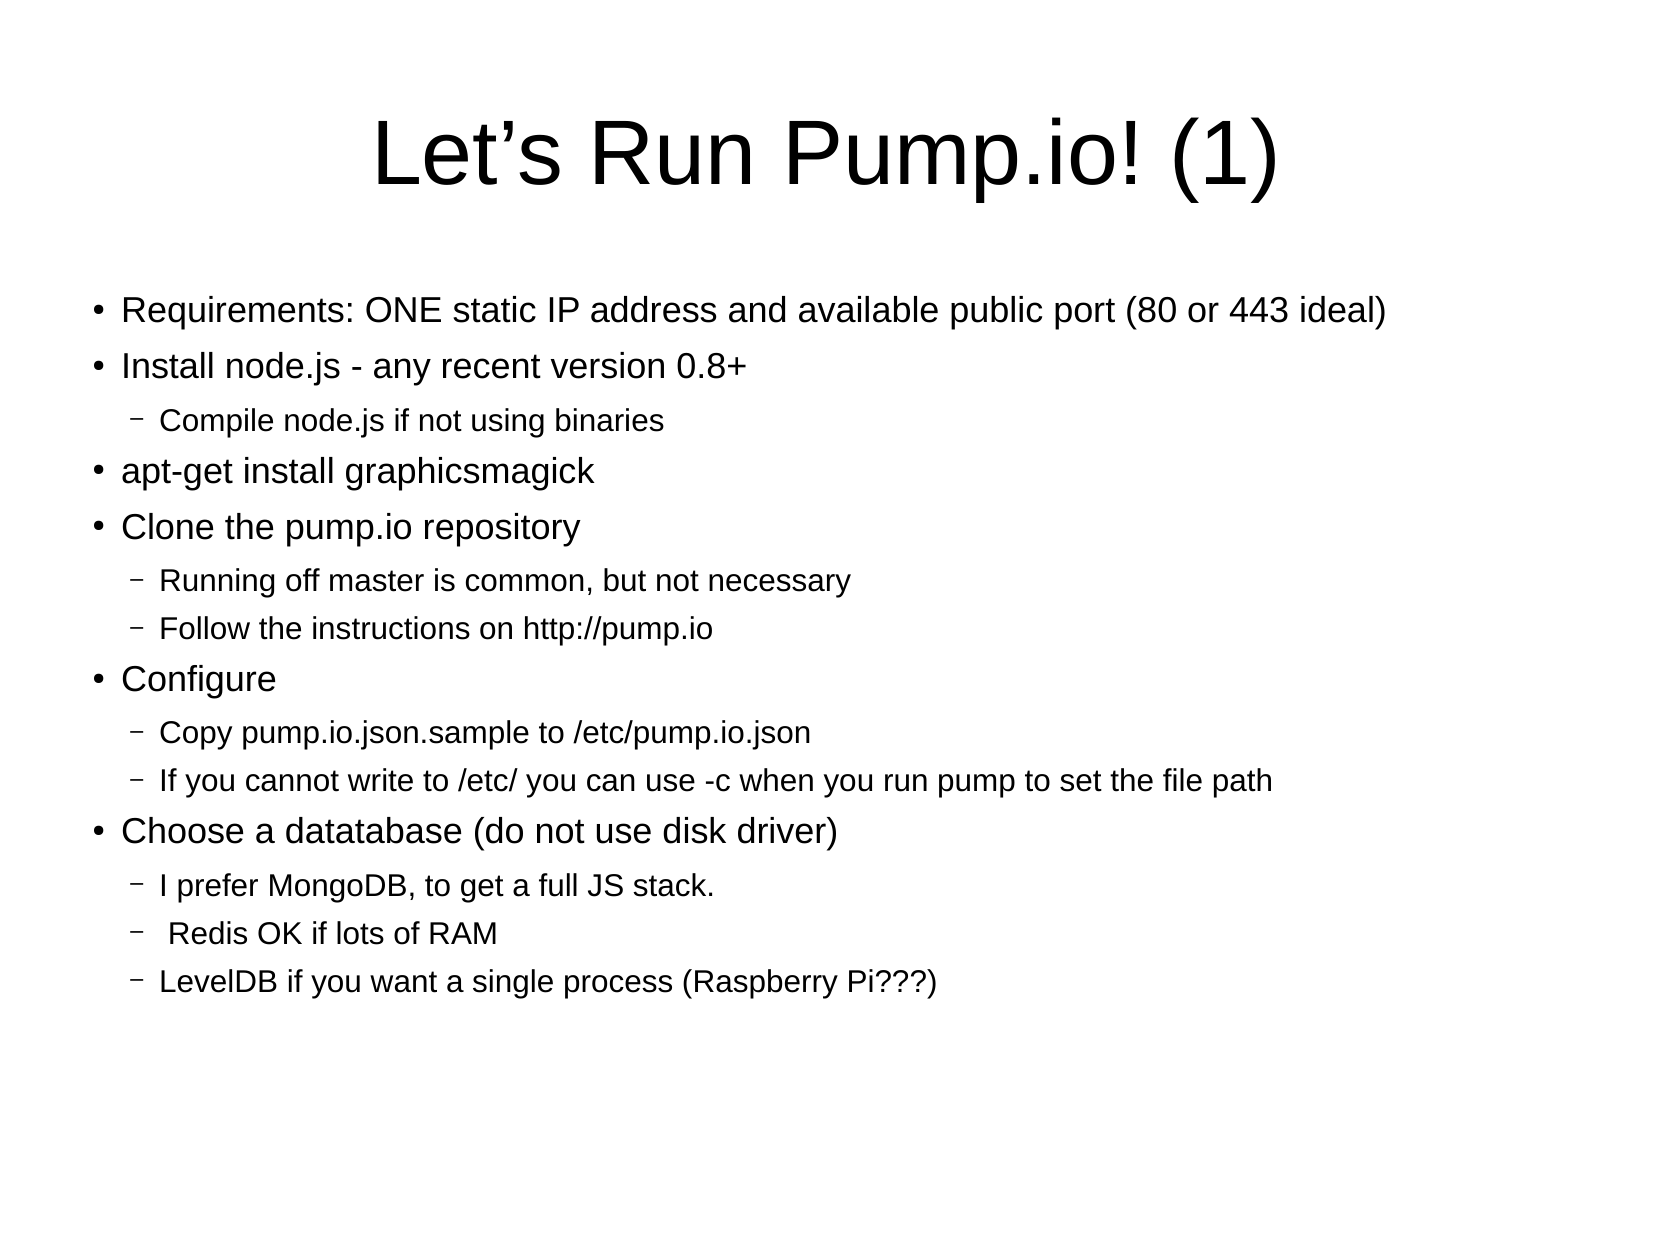

# Let’s Run Pump.io! (1)
Requirements: ONE static IP address and available public port (80 or 443 ideal)
Install node.js - any recent version 0.8+
Compile node.js if not using binaries
apt-get install graphicsmagick
Clone the pump.io repository
Running off master is common, but not necessary
Follow the instructions on http://pump.io
Configure
Copy pump.io.json.sample to /etc/pump.io.json
If you cannot write to /etc/ you can use -c when you run pump to set the file path
Choose a datatabase (do not use disk driver)
I prefer MongoDB, to get a full JS stack.
 Redis OK if lots of RAM
LevelDB if you want a single process (Raspberry Pi???)